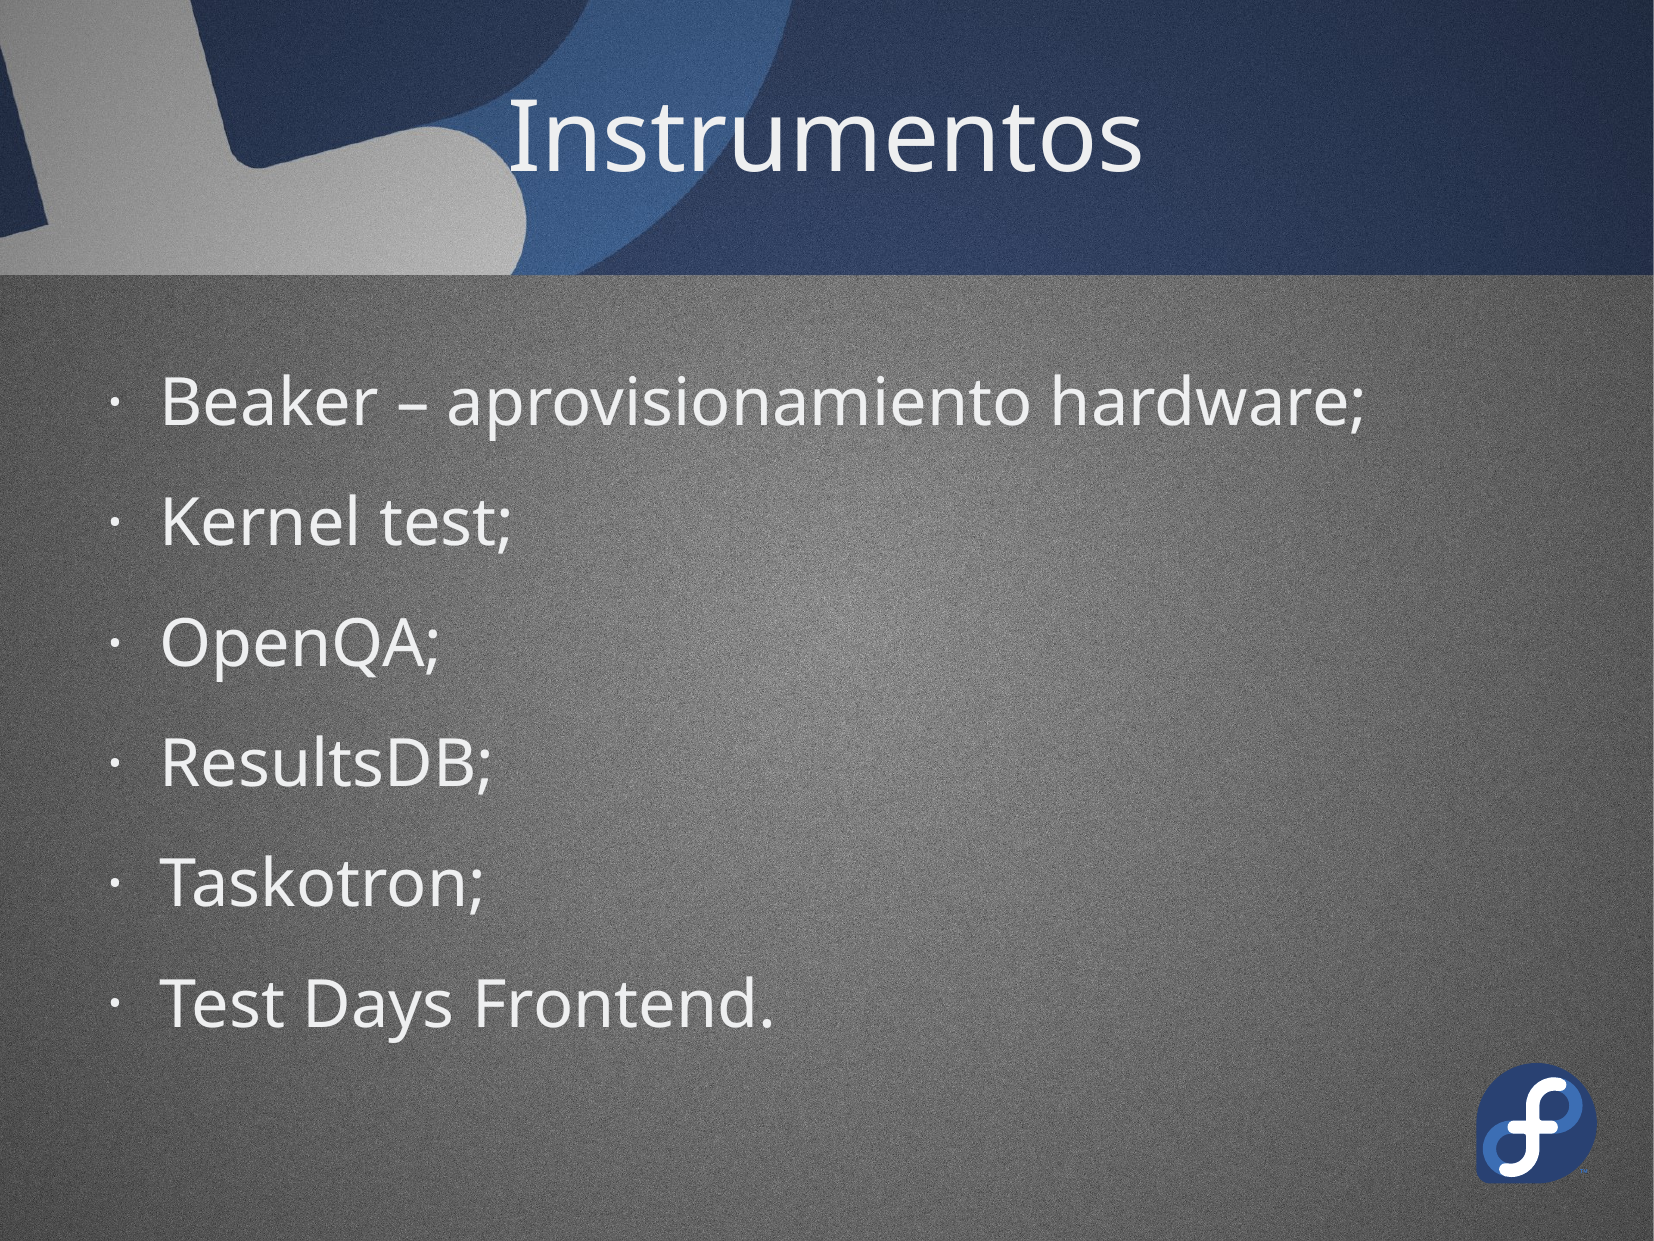

# Instrumentos
Beaker – aprovisionamiento hardware;
Kernel test;
OpenQA;
ResultsDB;
Taskotron;
Test Days Frontend.